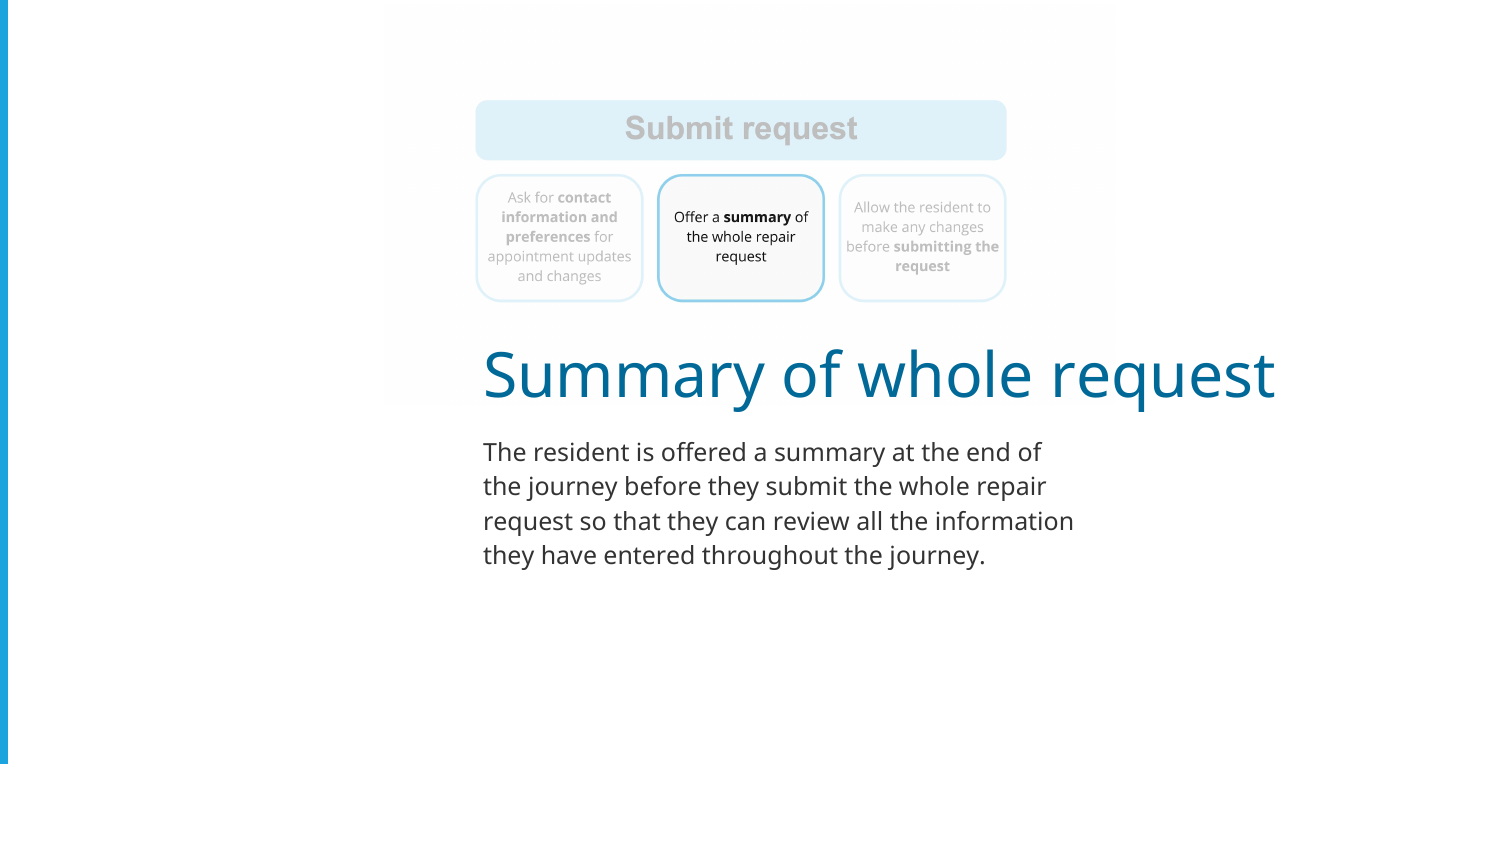

Summary of whole request
The resident is offered a summary at the end of the journey before they submit the whole repair request so that they can review all the information they have entered throughout the journey.